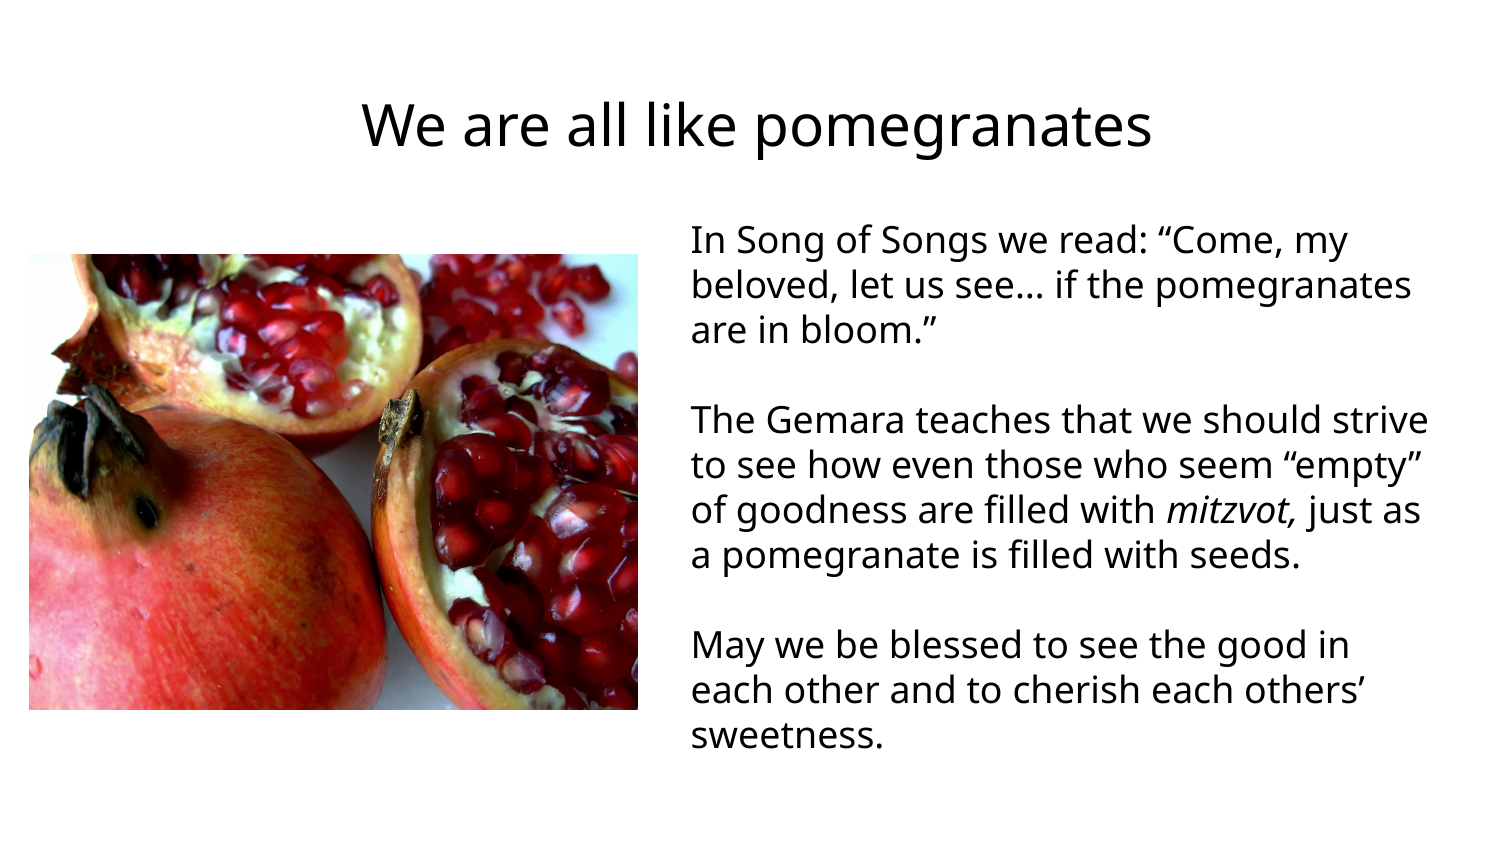

# We are all like pomegranates
In Song of Songs we read: “Come, my beloved, let us see… if the pomegranates are in bloom.”
The Gemara teaches that we should strive to see how even those who seem “empty” of goodness are filled with mitzvot, just as a pomegranate is filled with seeds.
May we be blessed to see the good in each other and to cherish each others’ sweetness.